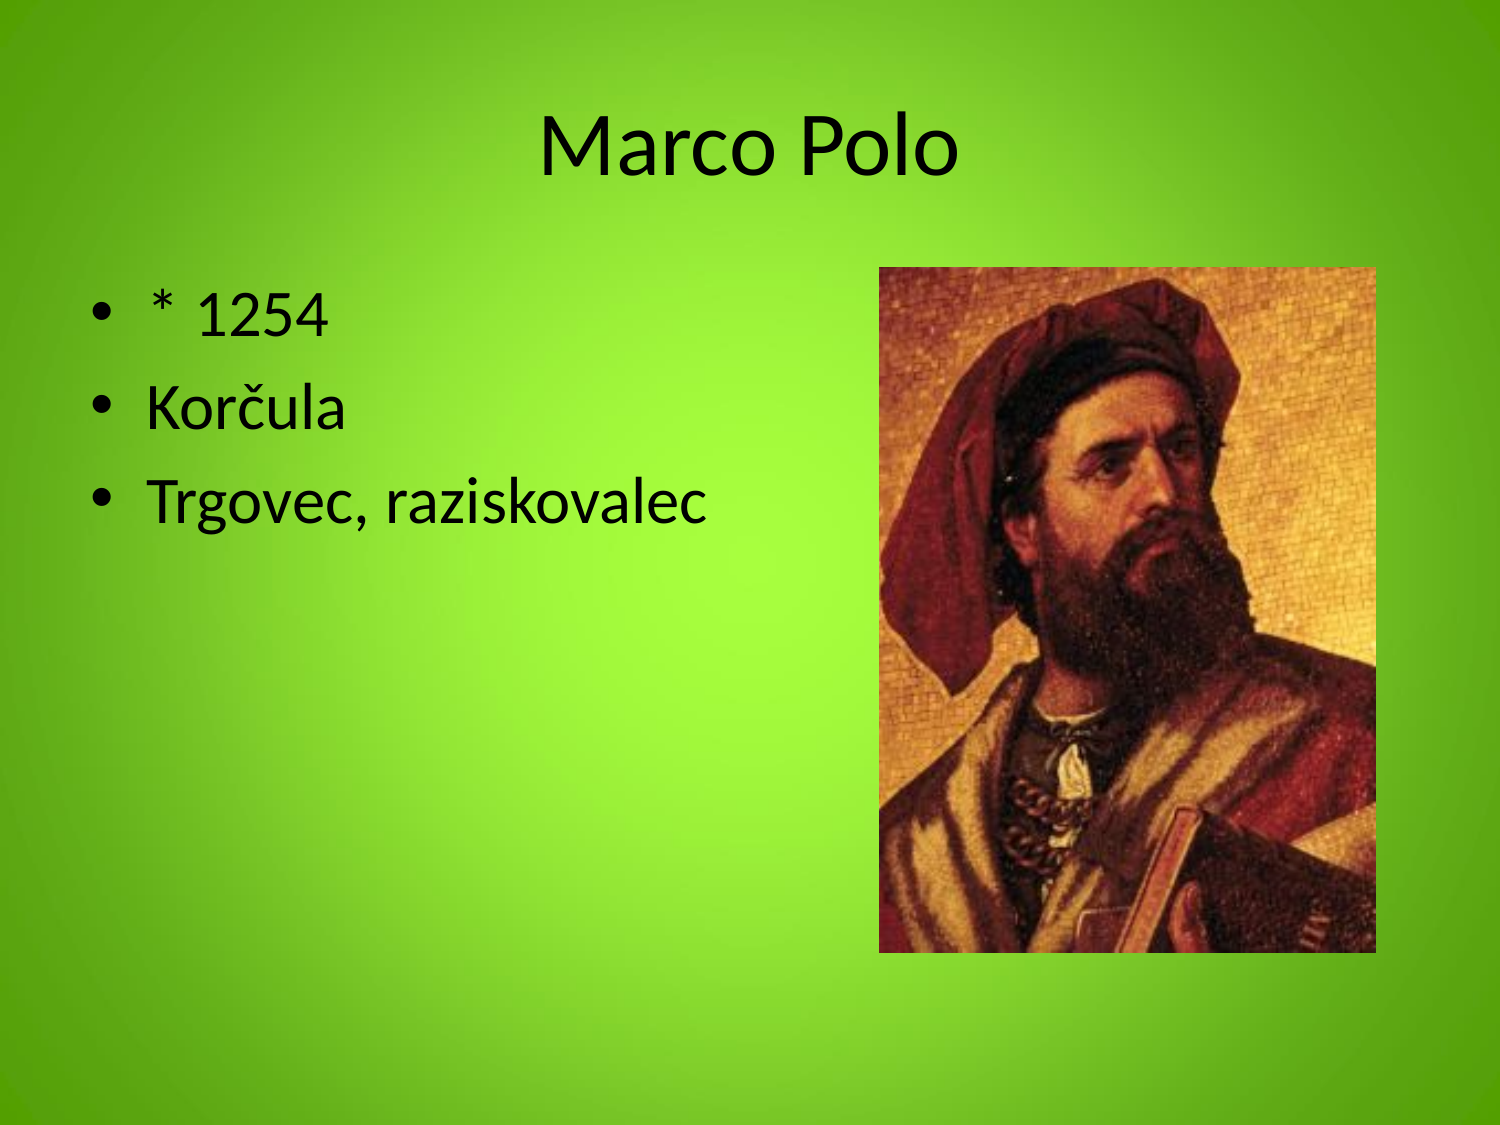

# Marco Polo
* 1254
Korčula
Trgovec, raziskovalec